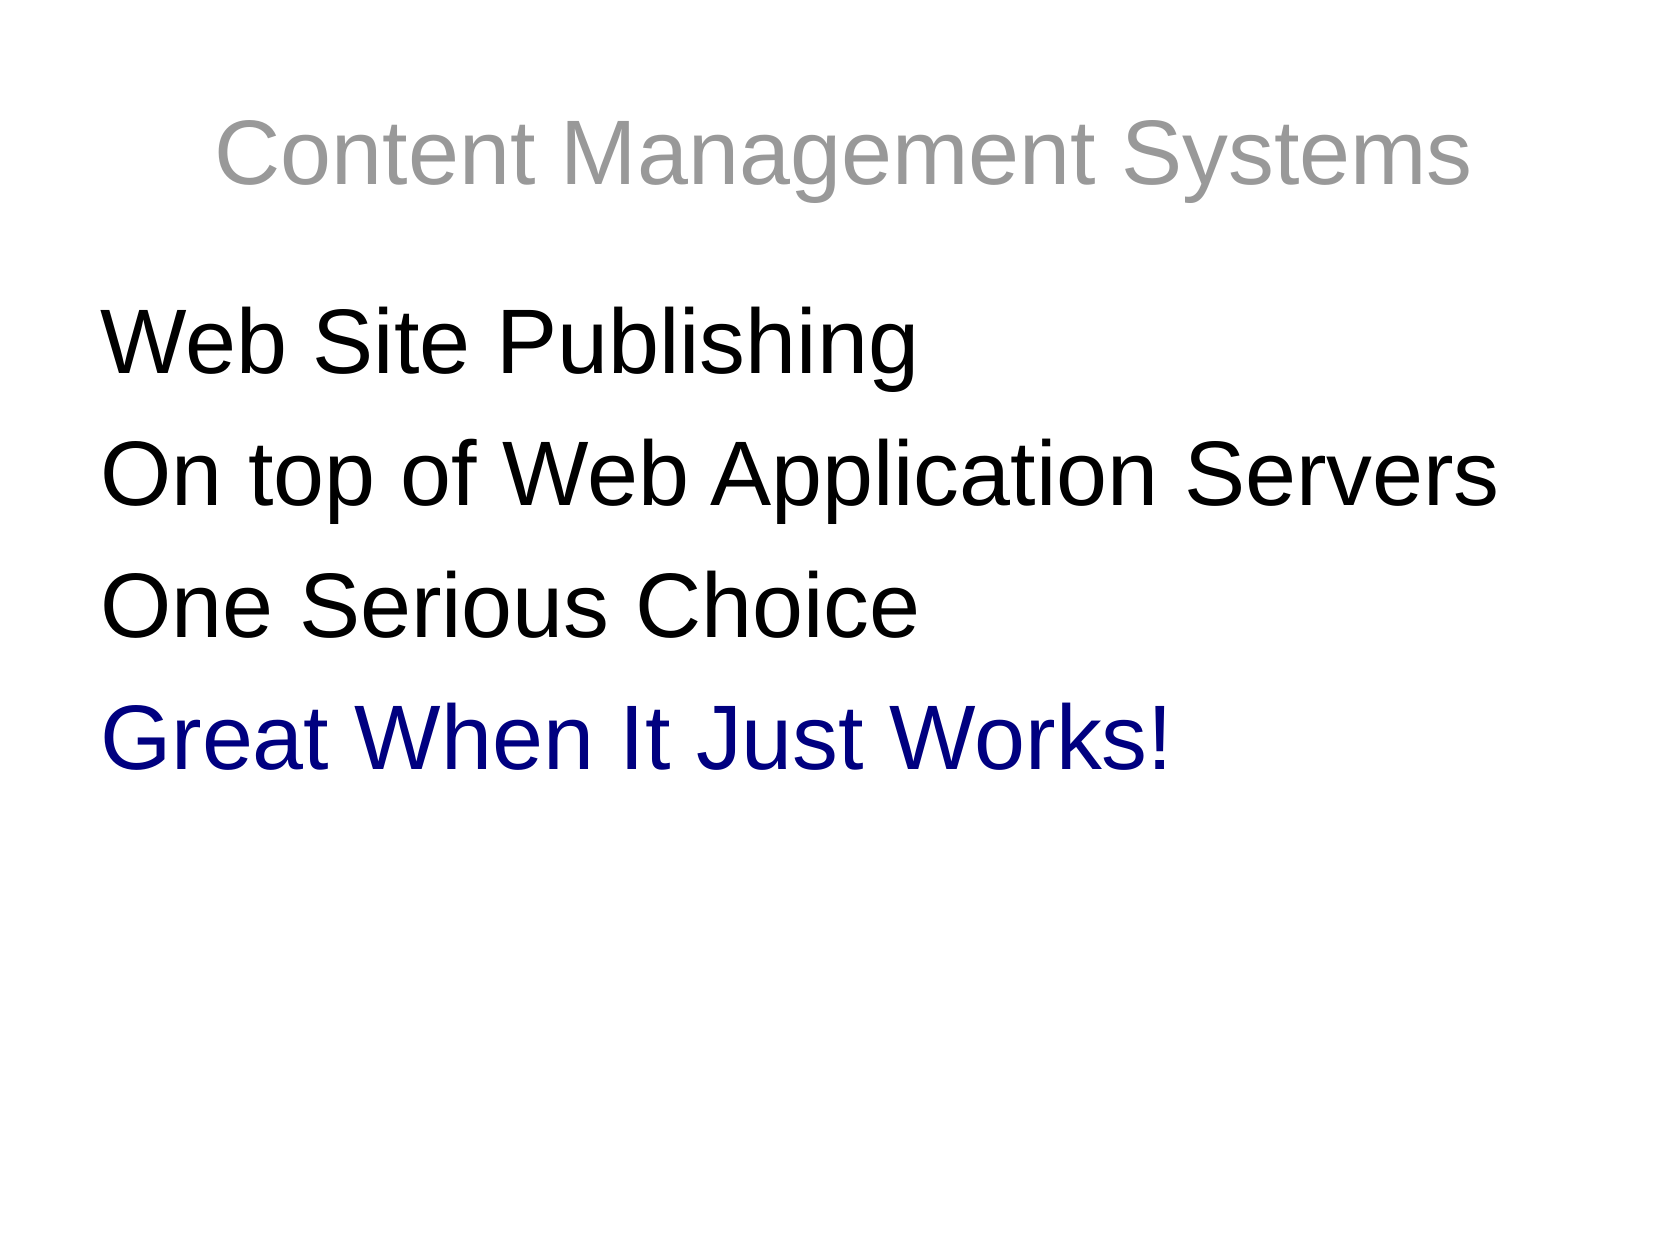

# Content Management Systems
Web Site Publishing
On top of Web Application Servers
One Serious Choice
Great When It Just Works!